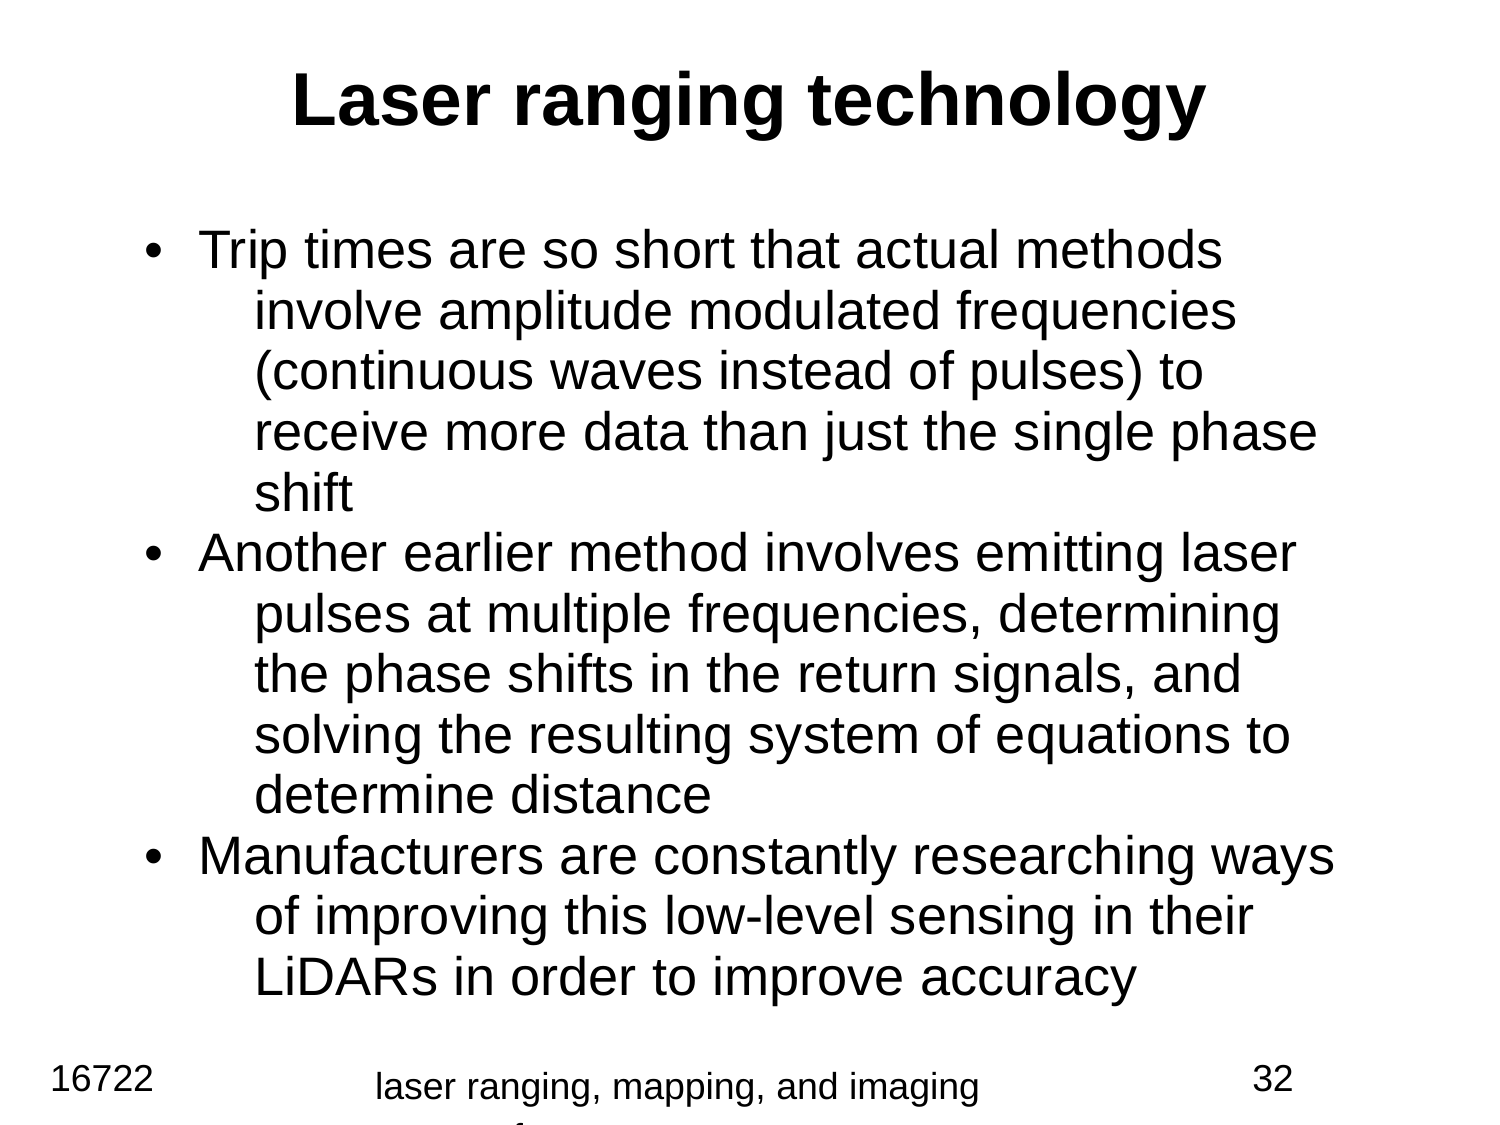

# Laser ranging technology
Trip times are so short that actual methods involve amplitude modulated frequencies (continuous waves instead of pulses) to receive more data than just the single phase shift
Another earlier method involves emitting laser pulses at multiple frequencies, determining the phase shifts in the return signals, and solving the resulting system of equations to determine distance
Manufacturers are constantly researching ways of improving this low-level sensing in their LiDARs in order to improve accuracy
<date/time>16722
<footer>laser ranging, mapping, and imaging systems for
exploration robots